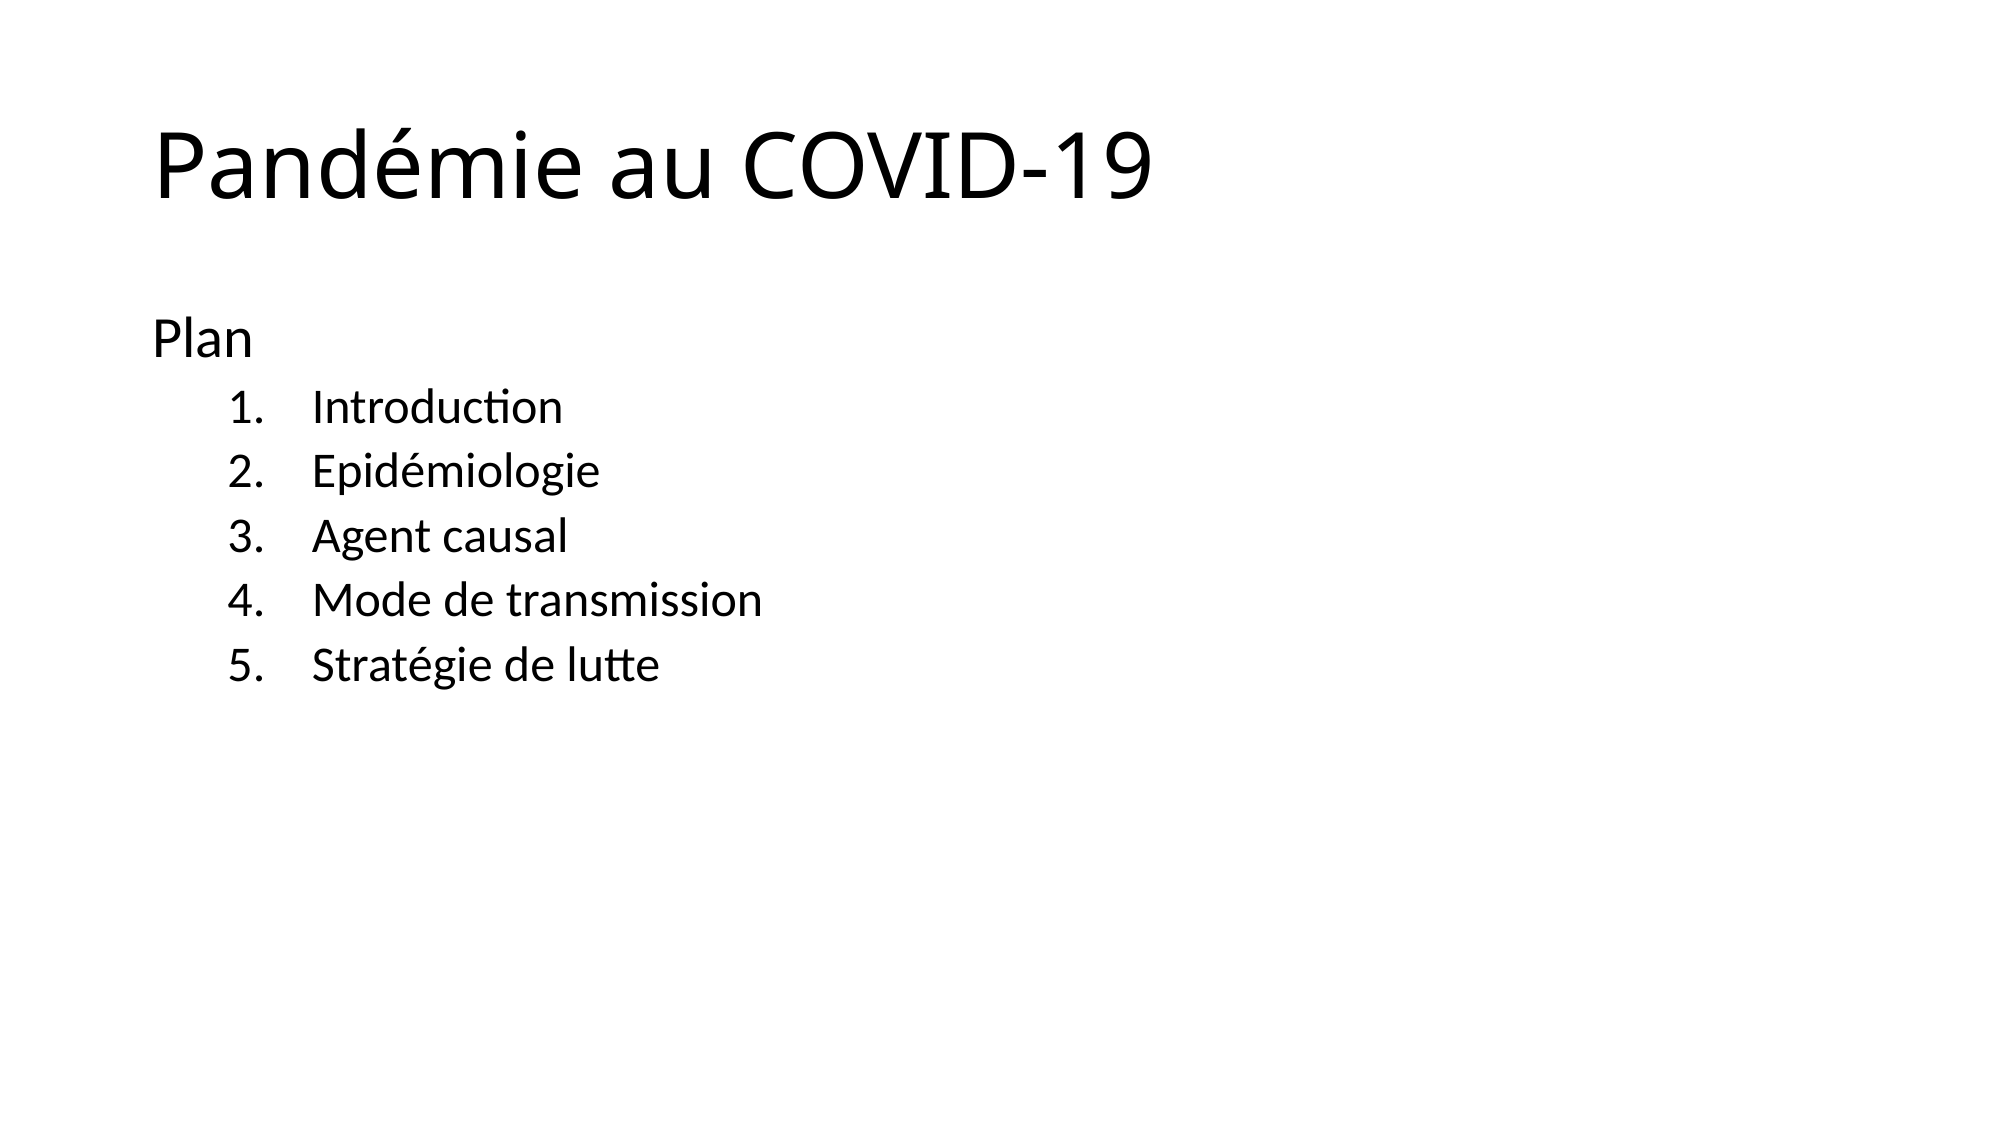

# Pandémie au COVID-19
Plan
Introduction
Epidémiologie
Agent causal
Mode de transmission
Stratégie de lutte